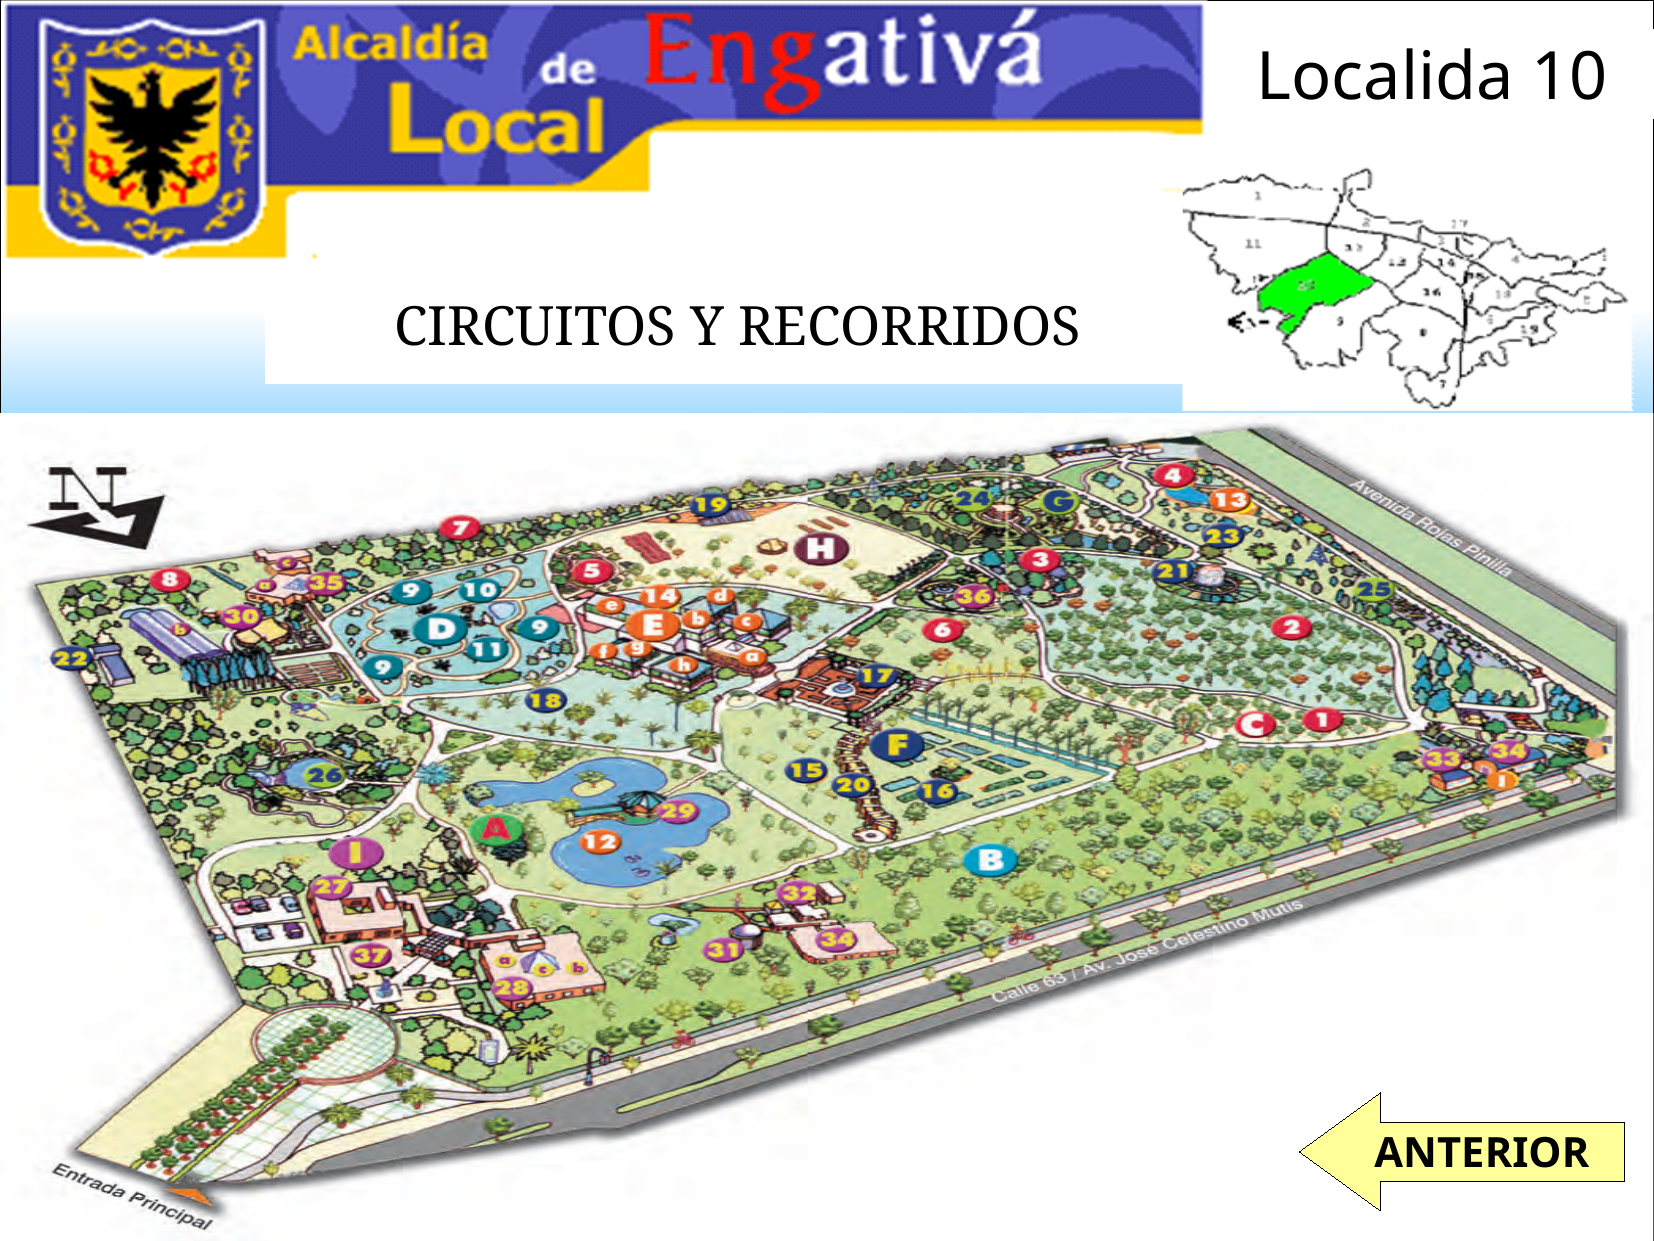

Localida 10
Localida 10
CIRCUITOS Y RECORRIDOS
ANTERIOR